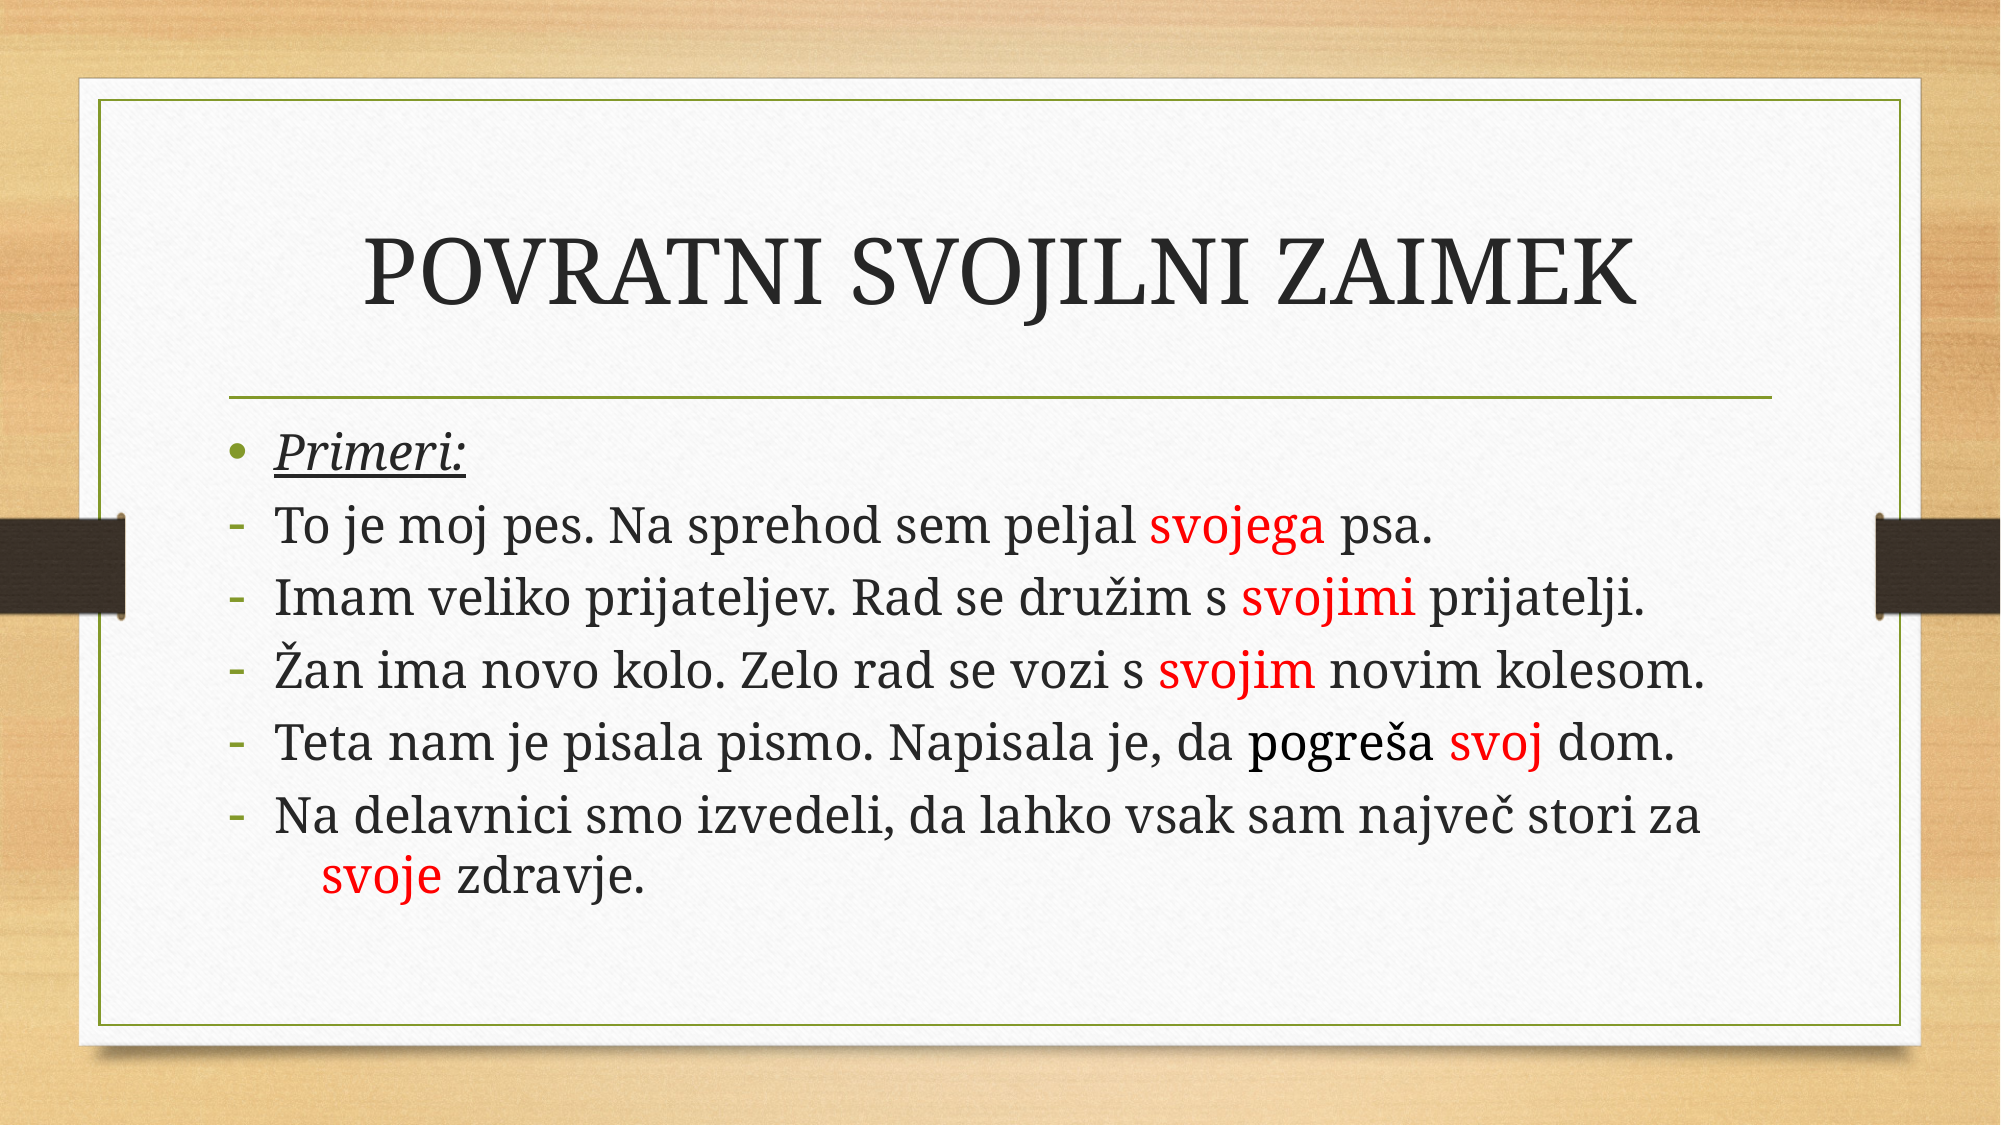

# POVRATNI SVOJILNI ZAIMEK
Primeri:
To je moj pes. Na sprehod sem peljal svojega psa.
Imam veliko prijateljev. Rad se družim s svojimi prijatelji.
Žan ima novo kolo. Zelo rad se vozi s svojim novim kolesom.
Teta nam je pisala pismo. Napisala je, da pogreša svoj dom.
Na delavnici smo izvedeli, da lahko vsak sam največ stori za svoje zdravje.